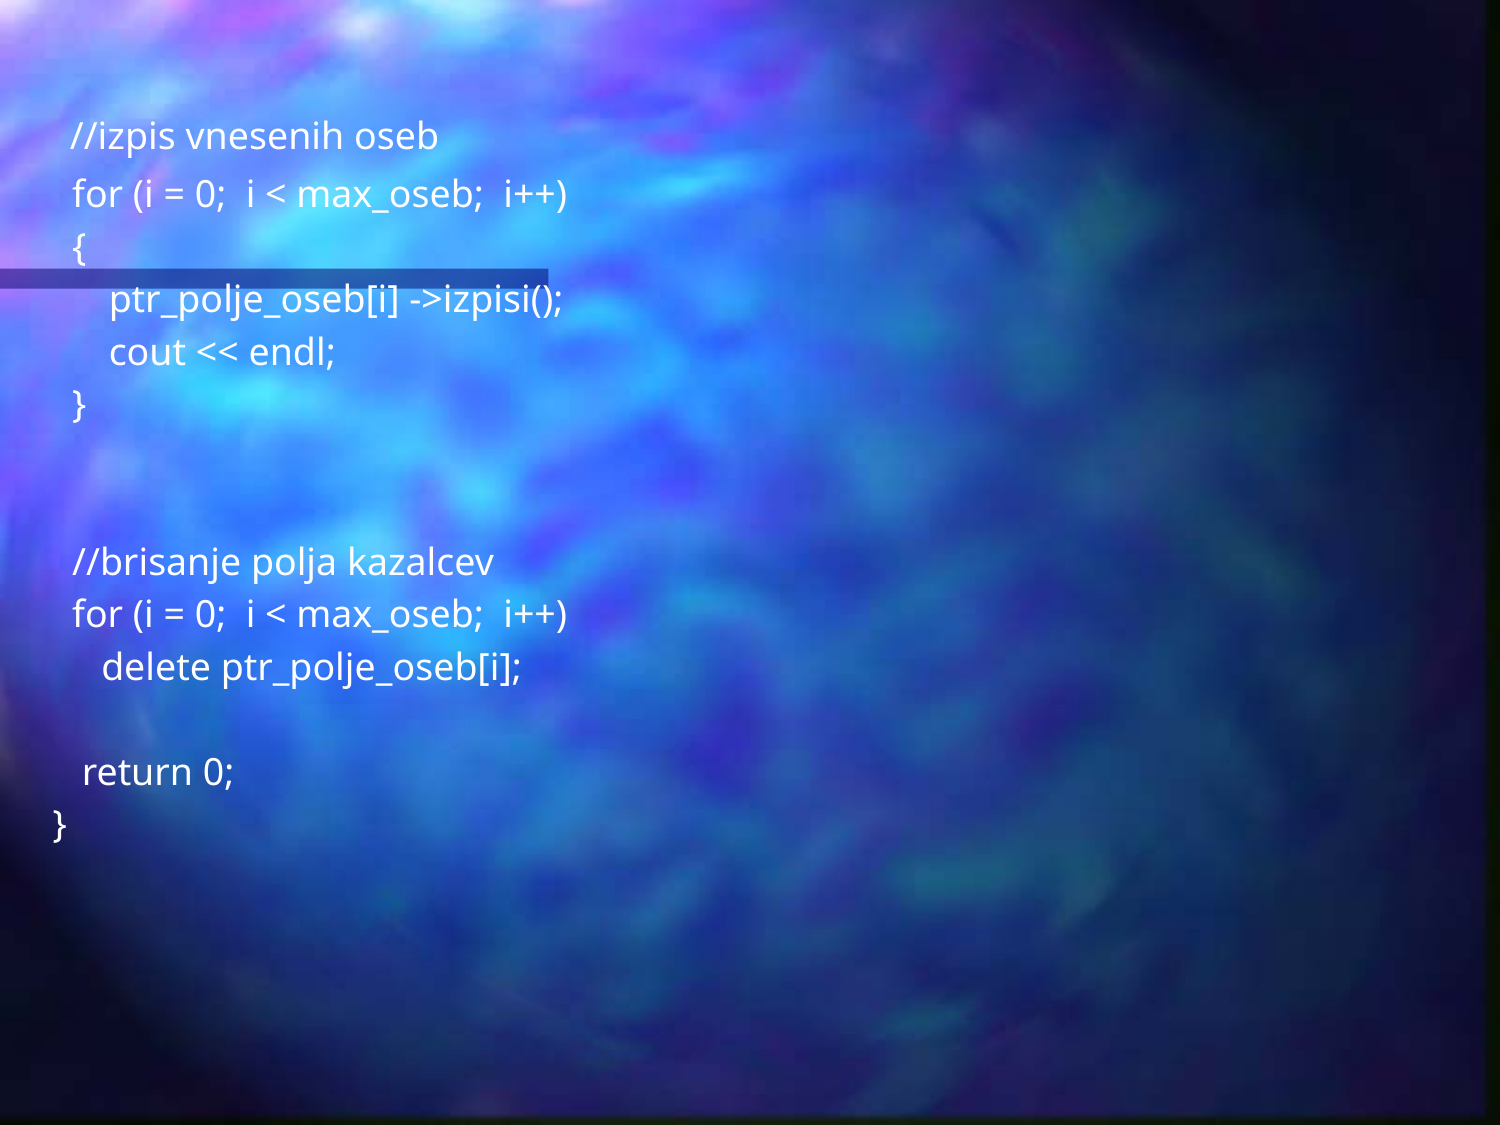

# //izpis vnesenih oseb
 for (i = 0; i < max_oseb; i++)
 {
	ptr_polje_oseb[i] ->izpisi();
	cout << endl;
 }
 //brisanje polja kazalcev
 for (i = 0; i < max_oseb; i++)
 delete ptr_polje_oseb[i];
 return 0;
}